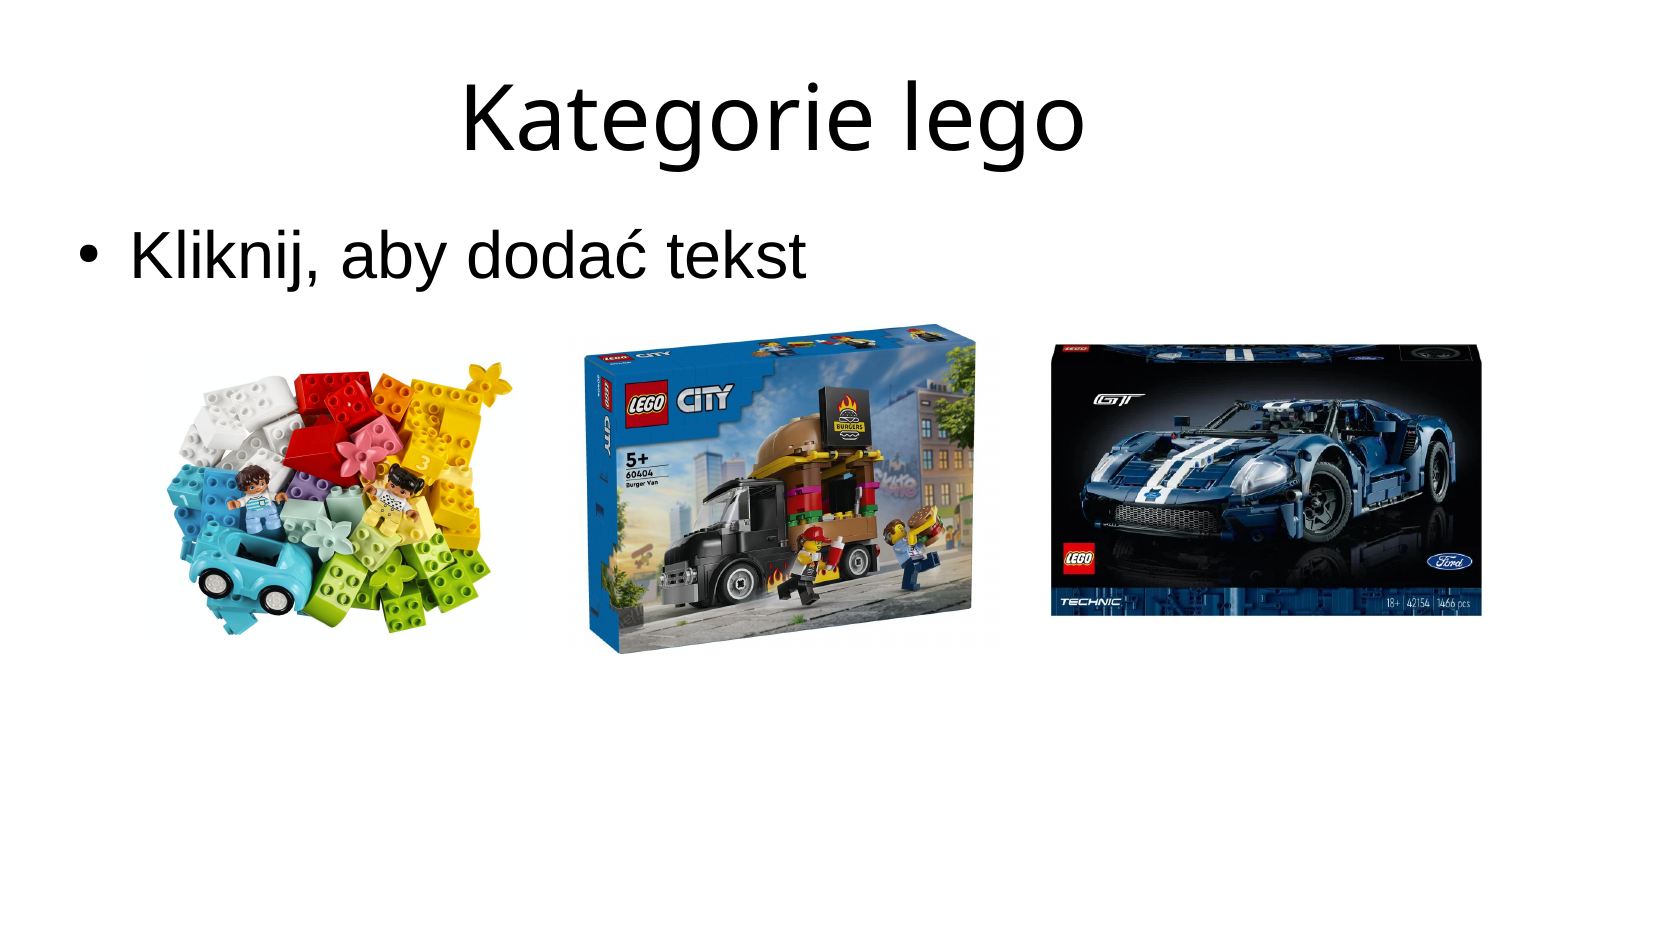

# Kategorie lego
Kliknij, aby dodać tekst